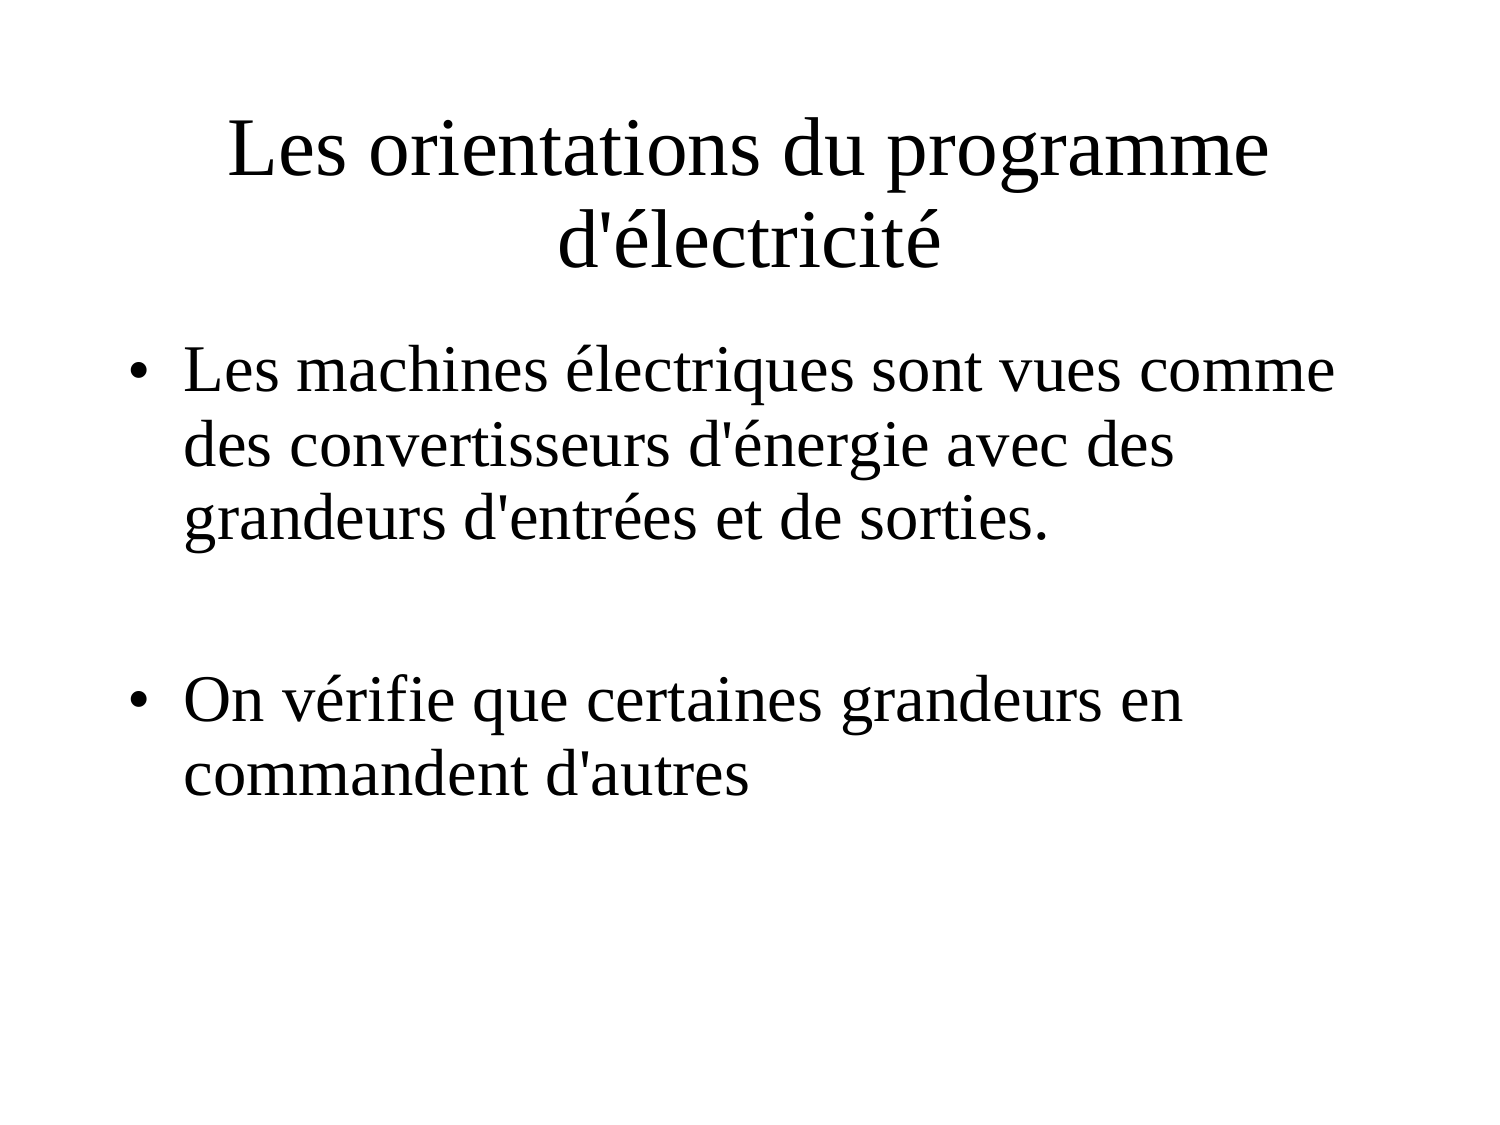

# Les orientations du programme d'électricité
Les machines électriques sont vues comme des convertisseurs d'énergie avec des grandeurs d'entrées et de sorties.
On vérifie que certaines grandeurs en commandent d'autres